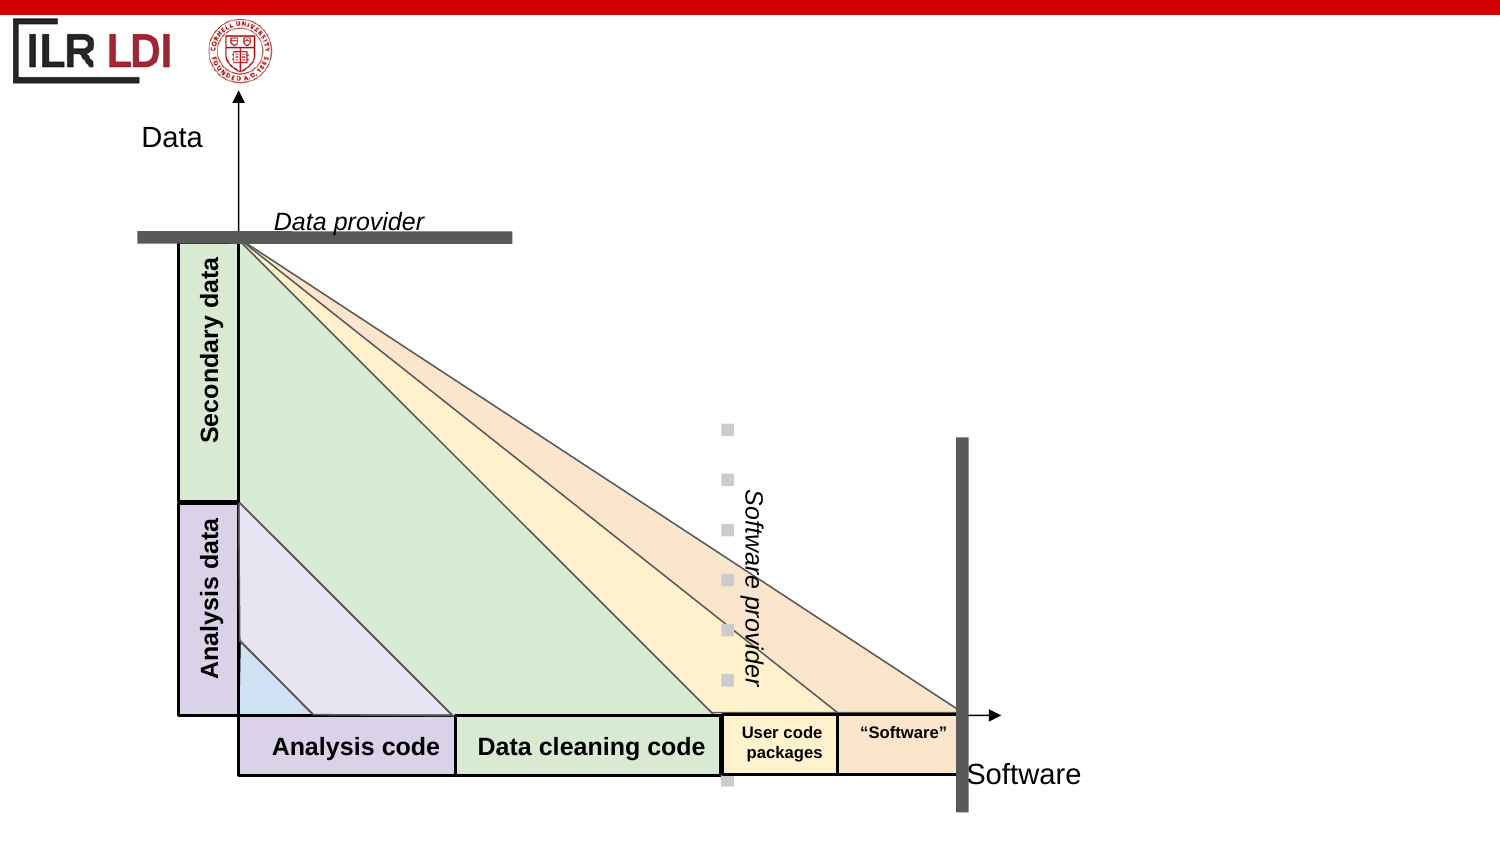

Data
Data provider
Secondary data
Analysis data
Software provider
User code packages
“Software”
Analysis code
Data cleaning code
Software